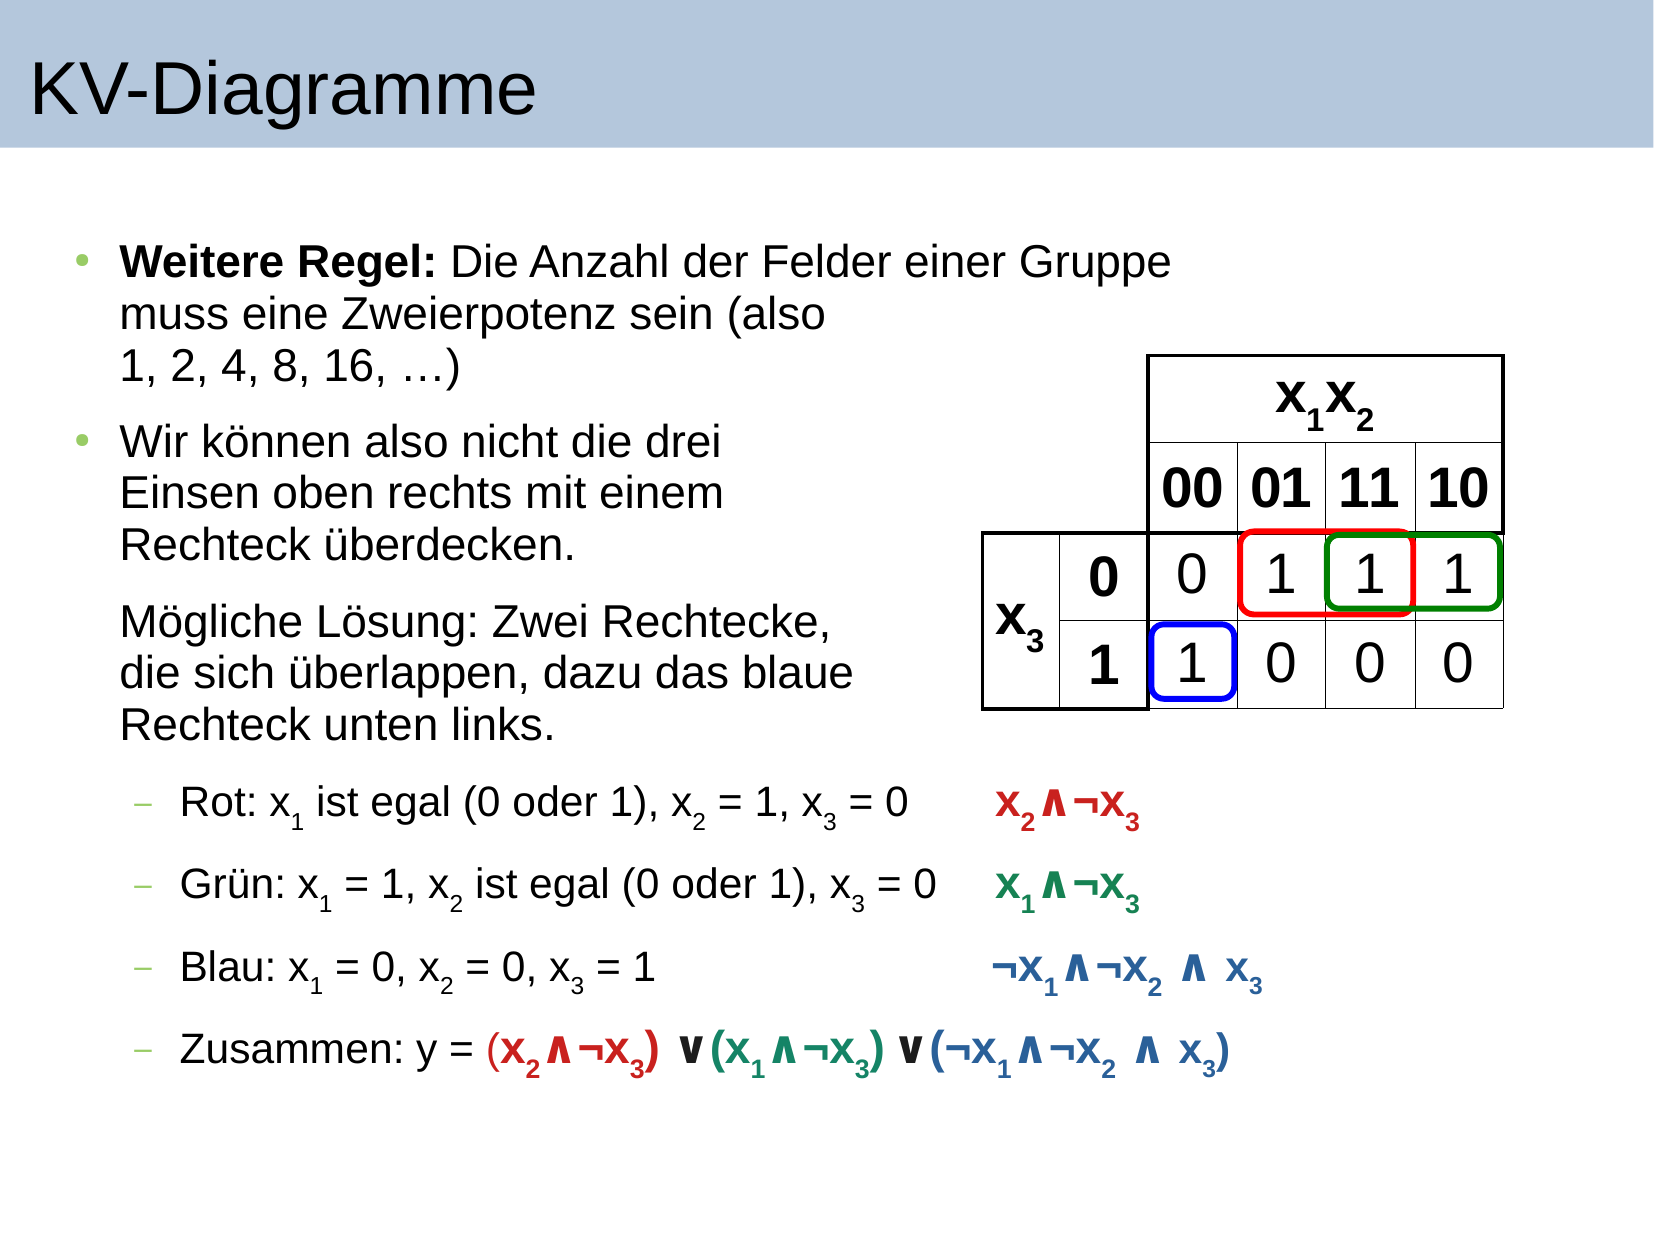

# KV-Diagramme
Weitere Regel: Die Anzahl der Felder einer Gruppe
muss eine Zweierpotenz sein (also
1, 2, 4, 8, 16, …)
Wir können also nicht die drei
Einsen oben rechts mit einem
Rechteck überdecken.
Mögliche Lösung: Zwei Rechtecke,
die sich überlappen, dazu das blaue
Rechteck unten links.
Rot: x1 ist egal (0 oder 1), x2 = 1, x3 = 0							x2∧¬x3
Grün: x1 = 1, x2 ist egal (0 oder 1), x3 = 0	x1∧¬x3
Blau: x1 = 0, x2 = 0, x3 = 1 							 	 ¬x1∧¬x2 ∧ x3
Zusammen: y = (x2∧¬x3) ∨(x1∧¬x3) ∨(¬x1∧¬x2 ∧ x3)